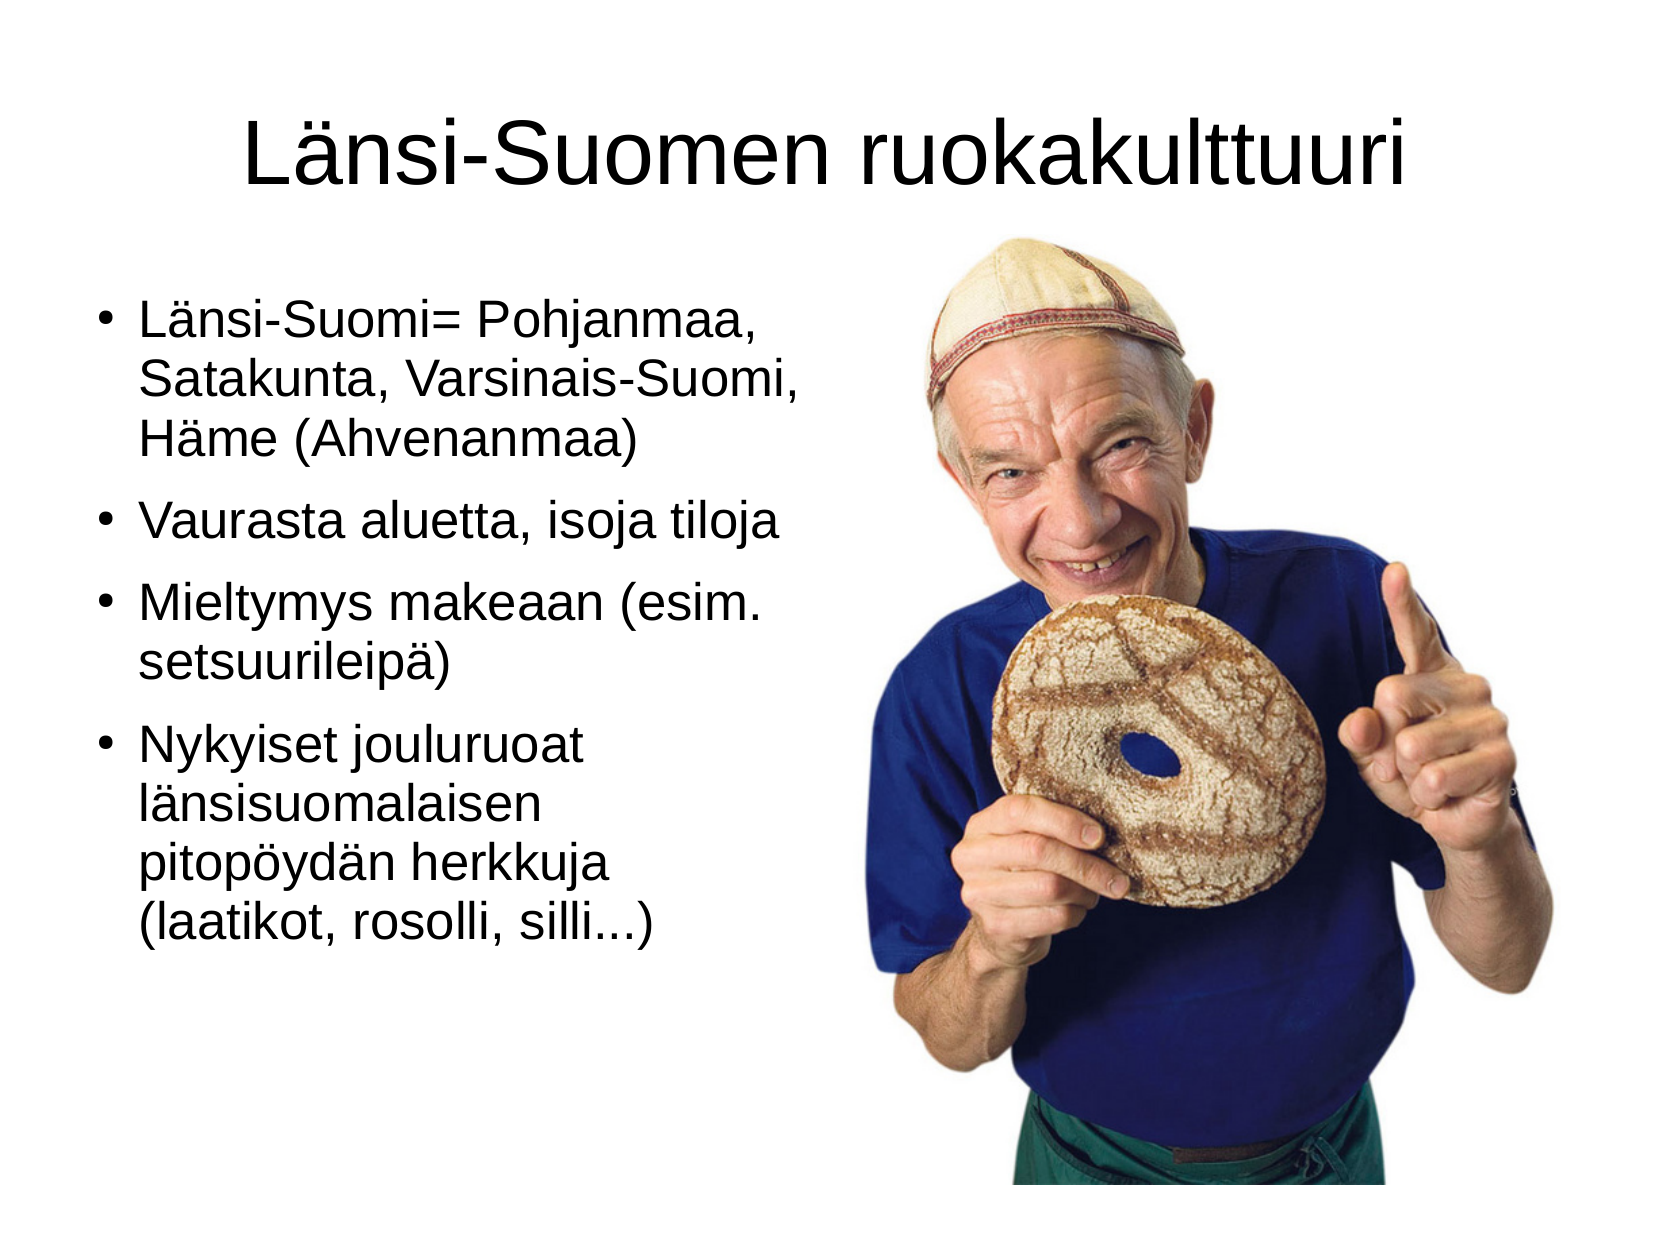

# Länsi-Suomen ruokakulttuuri
Länsi-Suomi= Pohjanmaa, Satakunta, Varsinais-Suomi, Häme (Ahvenanmaa)
Vaurasta aluetta, isoja tiloja
Mieltymys makeaan (esim. setsuurileipä)
Nykyiset jouluruoat länsisuomalaisen pitopöydän herkkuja (laatikot, rosolli, silli...)